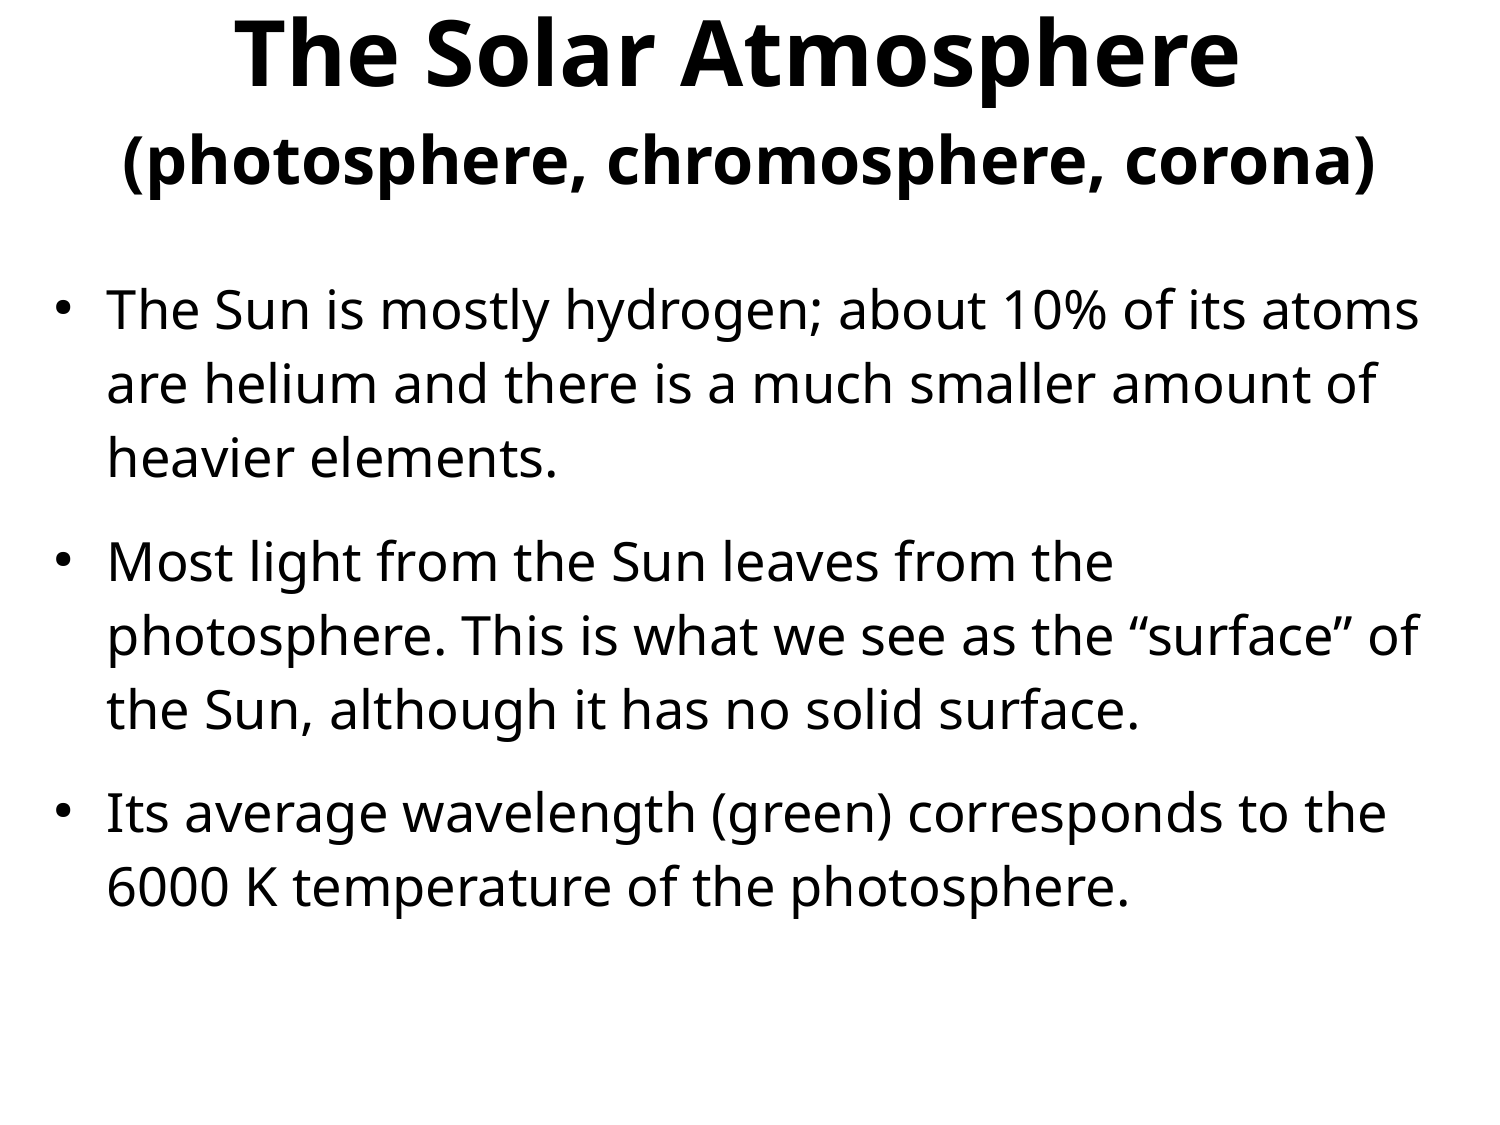

# The Solar Atmosphere (photosphere, chromosphere, corona)
The Sun is mostly hydrogen; about 10% of its atoms are helium and there is a much smaller amount of heavier elements.
Most light from the Sun leaves from the photosphere. This is what we see as the “surface” of the Sun, although it has no solid surface.
Its average wavelength (green) corresponds to the 6000 K temperature of the photosphere.